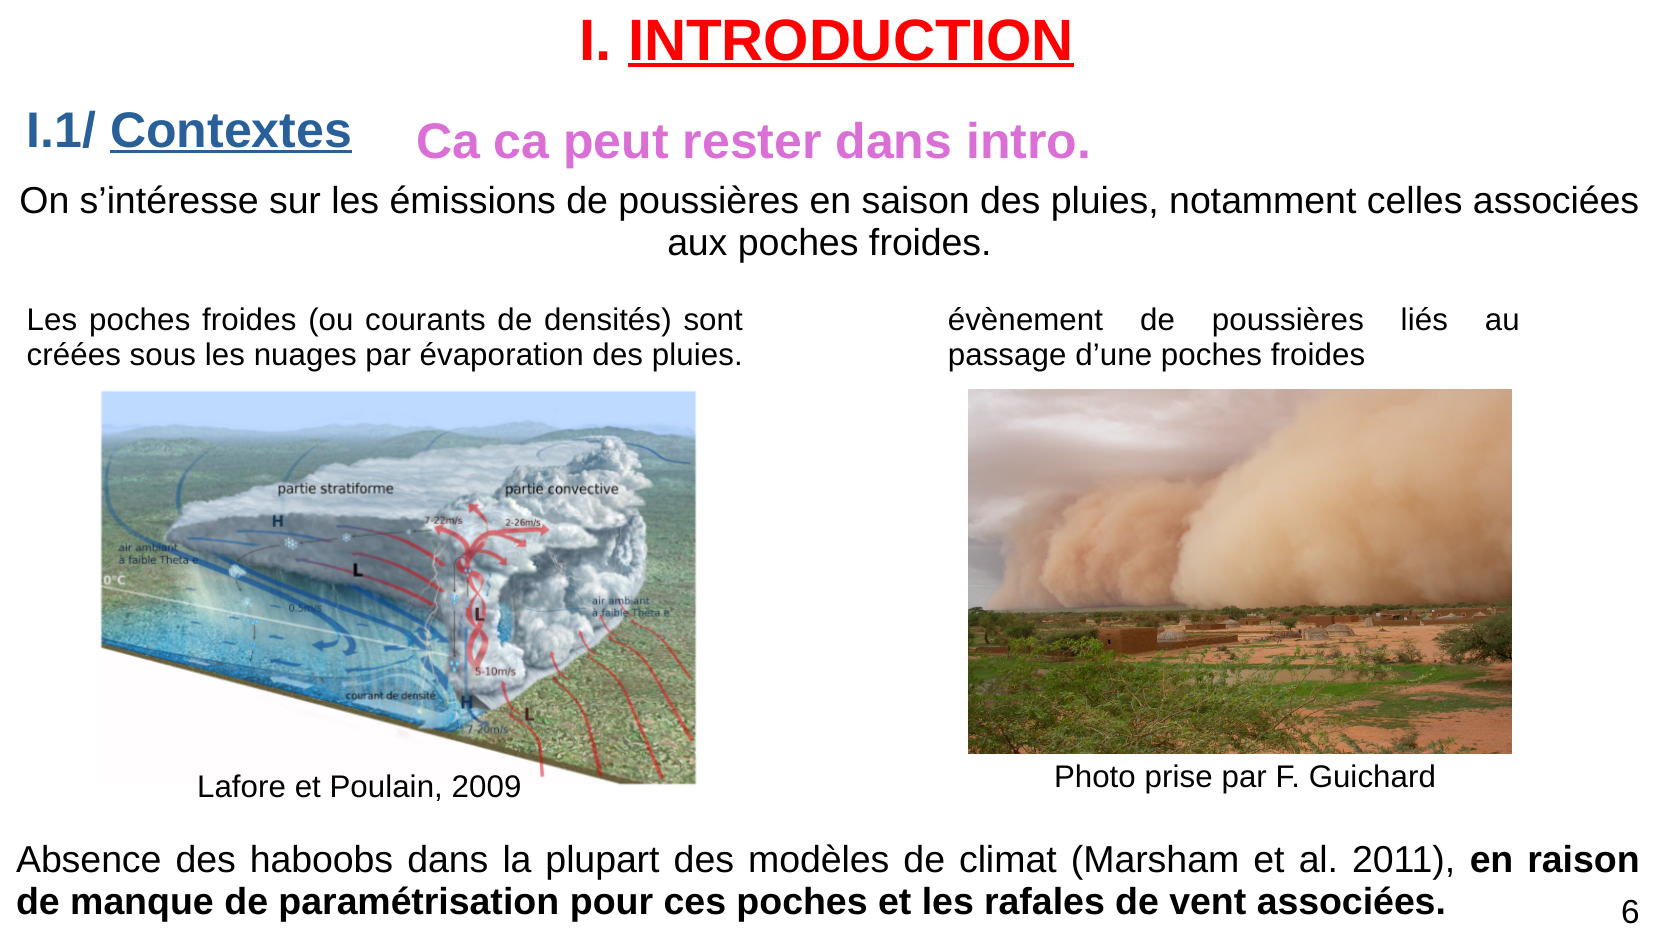

I. INTRODUCTION
I.1/ Contextes
Ca ca peut rester dans intro.
On s’intéresse sur les émissions de poussières en saison des pluies, notamment celles associées aux poches froides.
Les poches froides (ou courants de densités) sont créées sous les nuages par évaporation des pluies.
évènement de poussières liés au passage d’une poches froides
 Photo prise par F. Guichard
 Lafore et Poulain, 2009
Absence des haboobs dans la plupart des modèles de climat (Marsham et al. 2011), en raison de manque de paramétrisation pour ces poches et les rafales de vent associées.
6